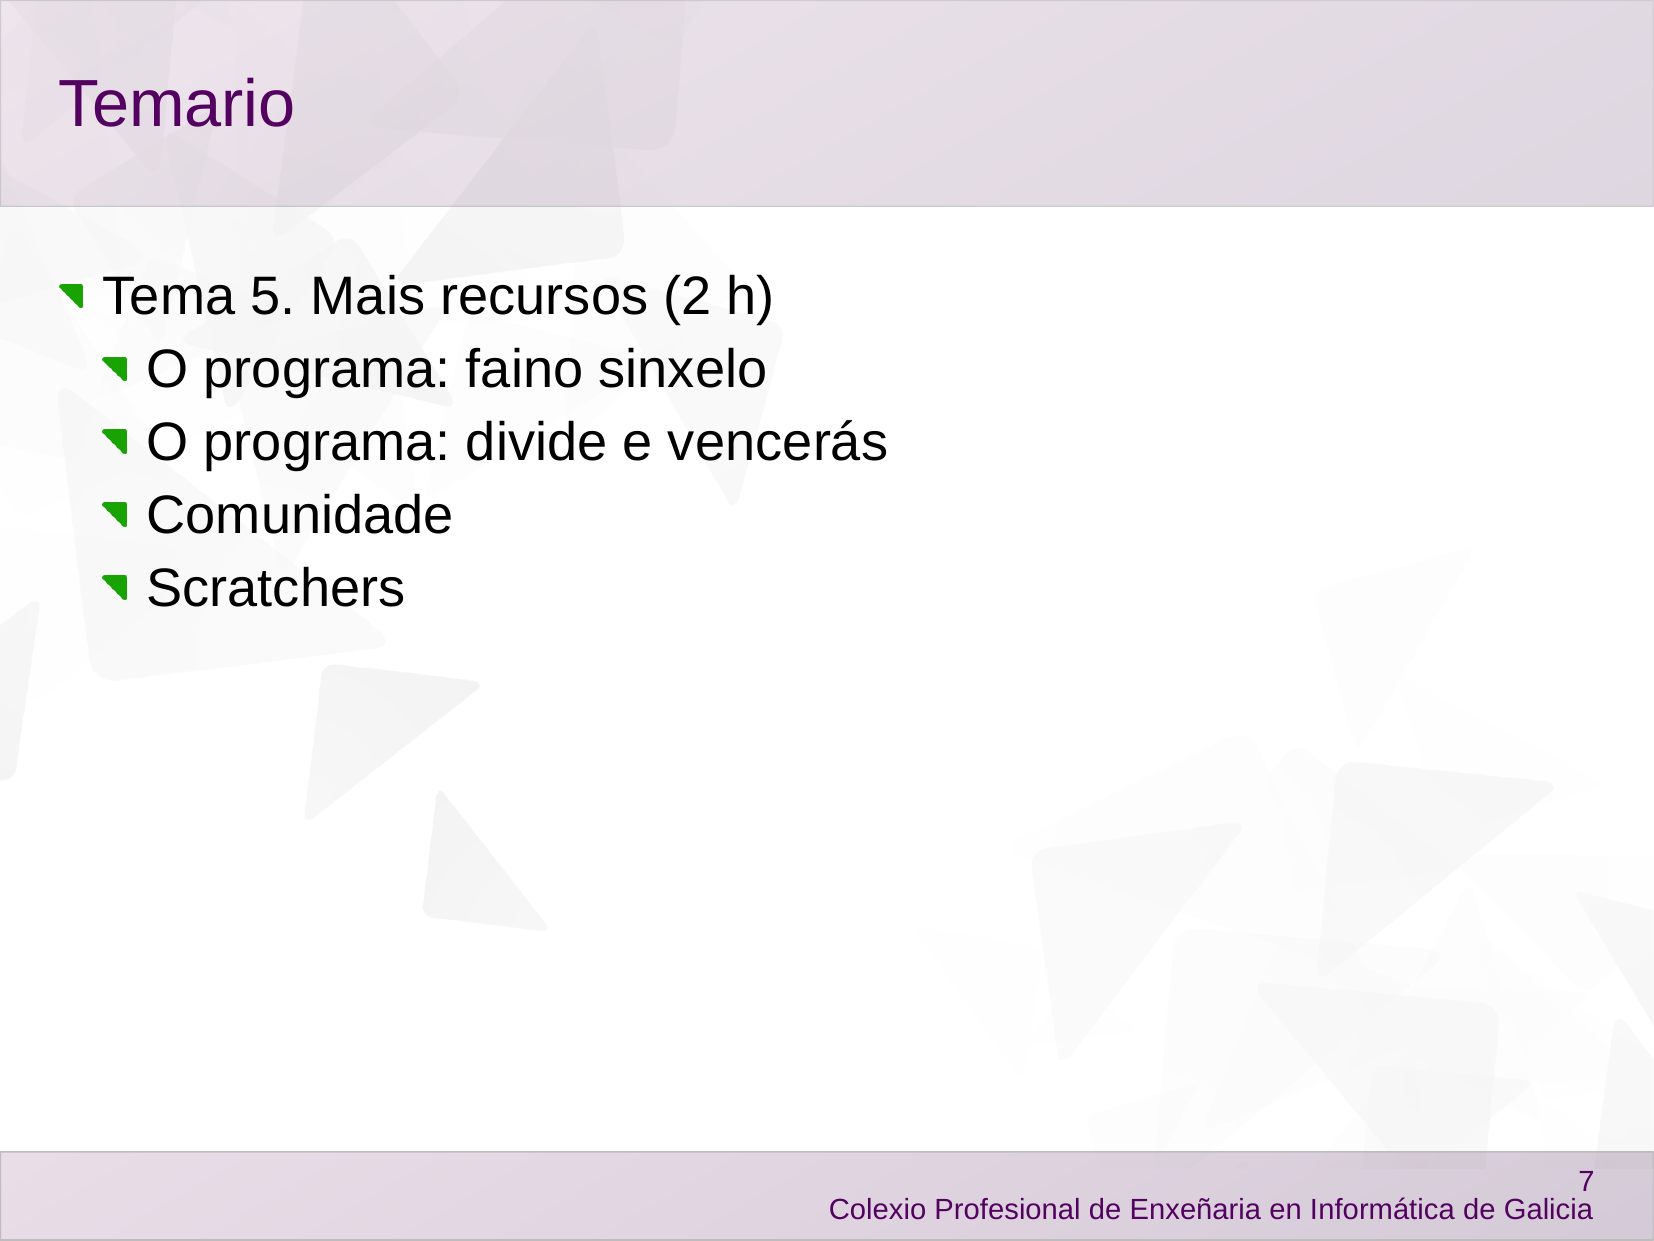

# Temario
Tema 5. Mais recursos (2 h)
O programa: faino sinxelo
O programa: divide e vencerás
Comunidade
Scratchers
7
Colexio Profesional de Enxeñaria en Informática de Galicia